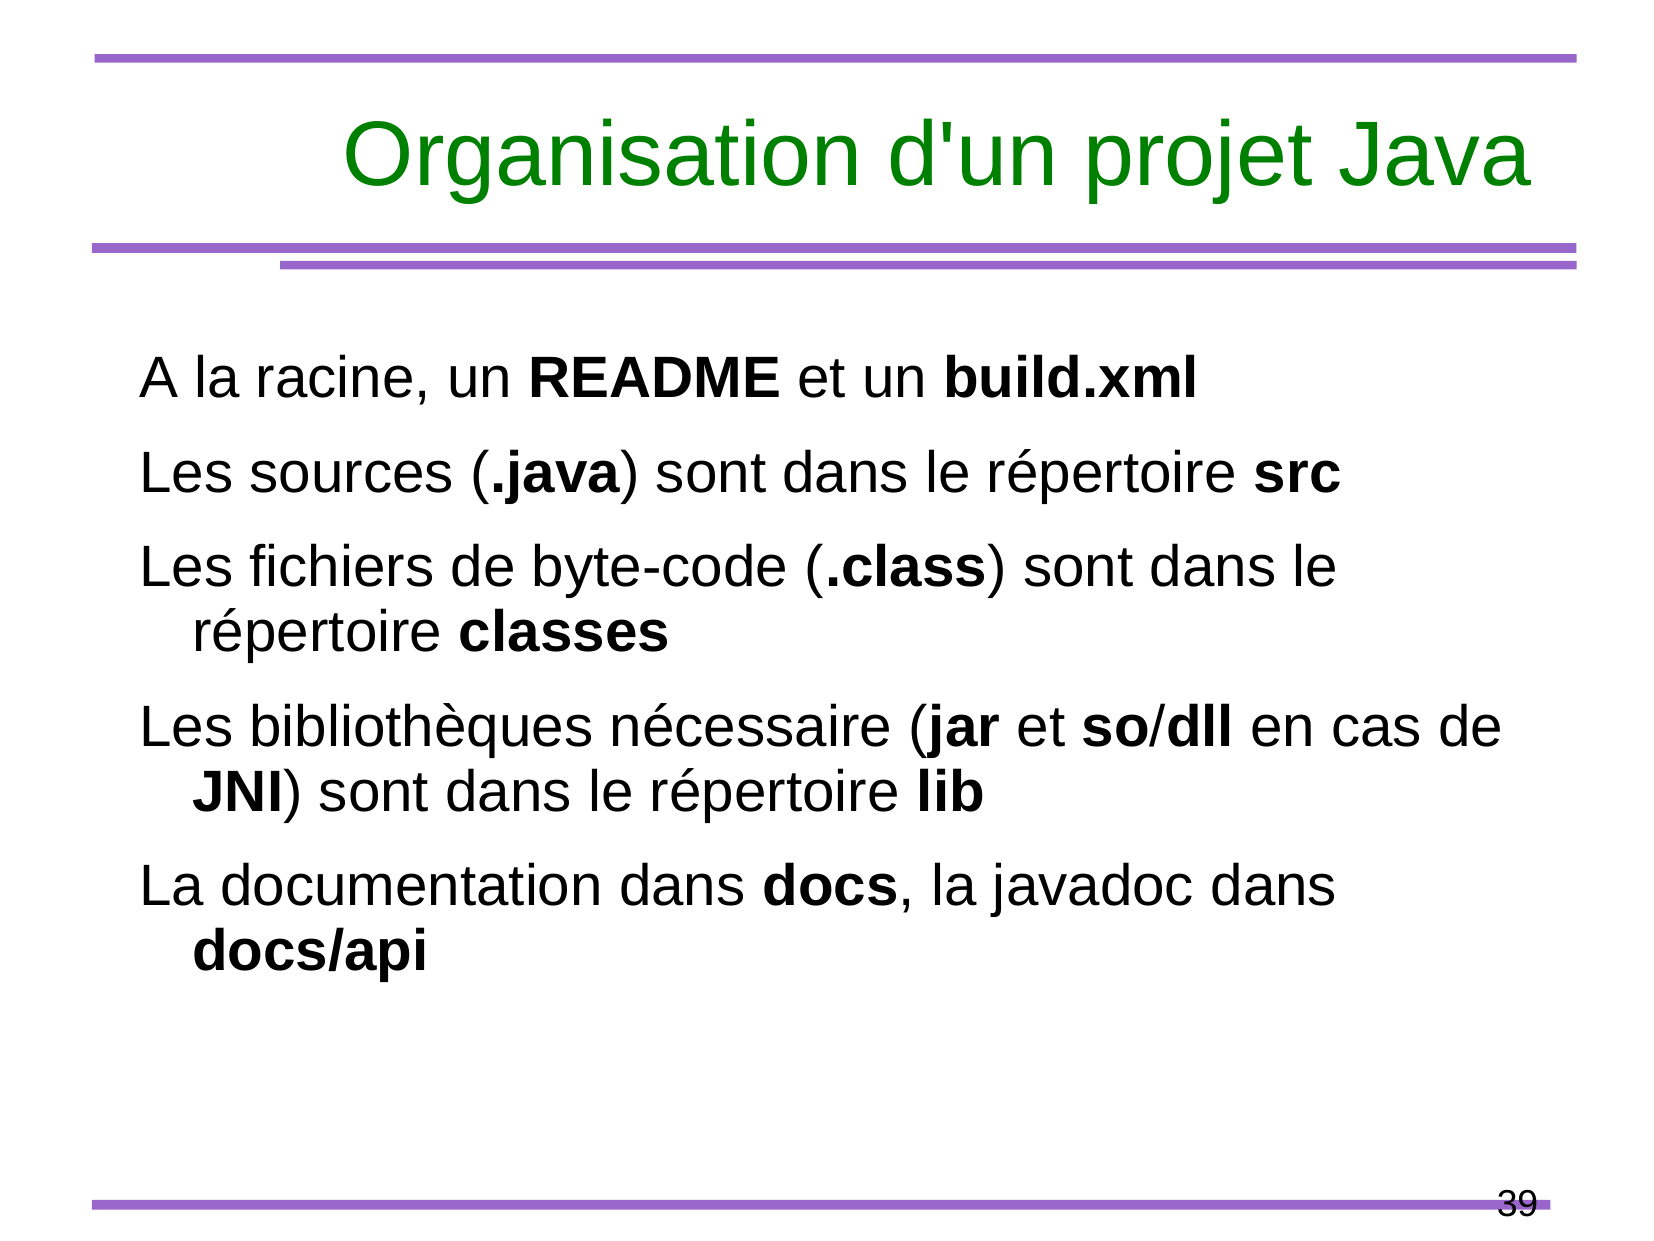

# Organisation d'un projet Java
A la racine, un README et un build.xml
Les sources (.java) sont dans le répertoire src
Les fichiers de byte-code (.class) sont dans le répertoire classes
Les bibliothèques nécessaire (jar et so/dll en cas de JNI) sont dans le répertoire lib
La documentation dans docs, la javadoc dans docs/api